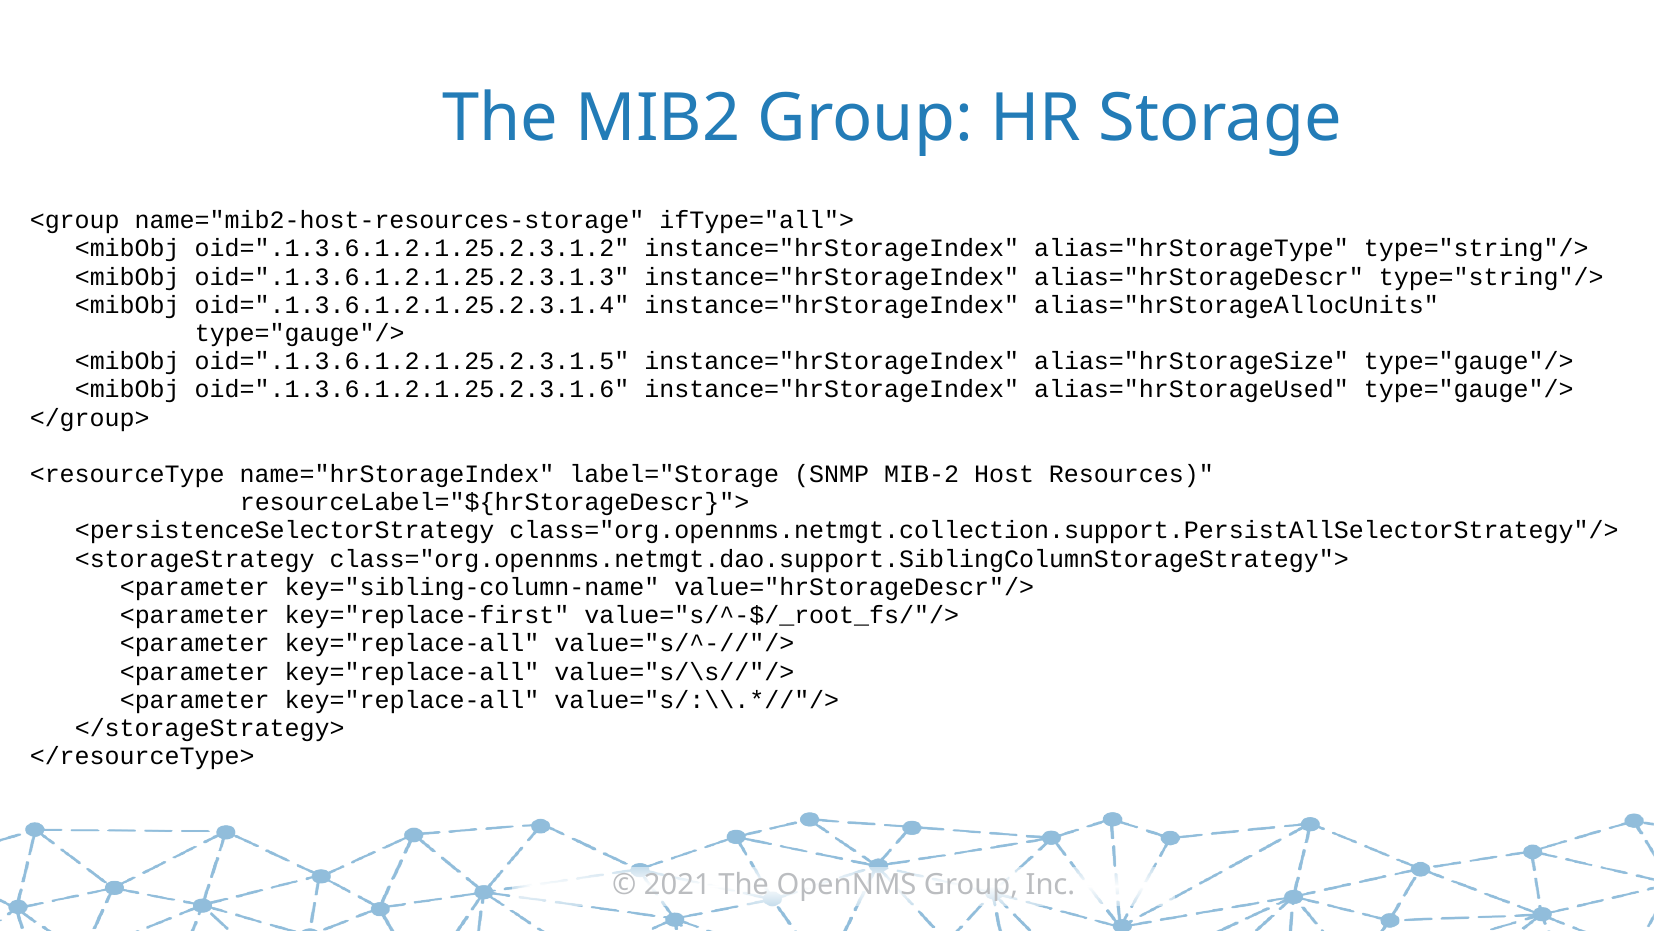

# The MIB2 Group: HR Storage
<group name="mib2-host-resources-storage" ifType="all">
 <mibObj oid=".1.3.6.1.2.1.25.2.3.1.2" instance="hrStorageIndex" alias="hrStorageType" type="string"/>
 <mibObj oid=".1.3.6.1.2.1.25.2.3.1.3" instance="hrStorageIndex" alias="hrStorageDescr" type="string"/>
 <mibObj oid=".1.3.6.1.2.1.25.2.3.1.4" instance="hrStorageIndex" alias="hrStorageAllocUnits"
 type="gauge"/>
 <mibObj oid=".1.3.6.1.2.1.25.2.3.1.5" instance="hrStorageIndex" alias="hrStorageSize" type="gauge"/>
 <mibObj oid=".1.3.6.1.2.1.25.2.3.1.6" instance="hrStorageIndex" alias="hrStorageUsed" type="gauge"/>
</group>
<resourceType name="hrStorageIndex" label="Storage (SNMP MIB-2 Host Resources)"
 resourceLabel="${hrStorageDescr}">
 <persistenceSelectorStrategy class="org.opennms.netmgt.collection.support.PersistAllSelectorStrategy"/>
 <storageStrategy class="org.opennms.netmgt.dao.support.SiblingColumnStorageStrategy">
 <parameter key="sibling-column-name" value="hrStorageDescr"/>
 <parameter key="replace-first" value="s/^-$/_root_fs/"/>
 <parameter key="replace-all" value="s/^-//"/>
 <parameter key="replace-all" value="s/\s//"/>
 <parameter key="replace-all" value="s/:\\.*//"/>
 </storageStrategy>
</resourceType>